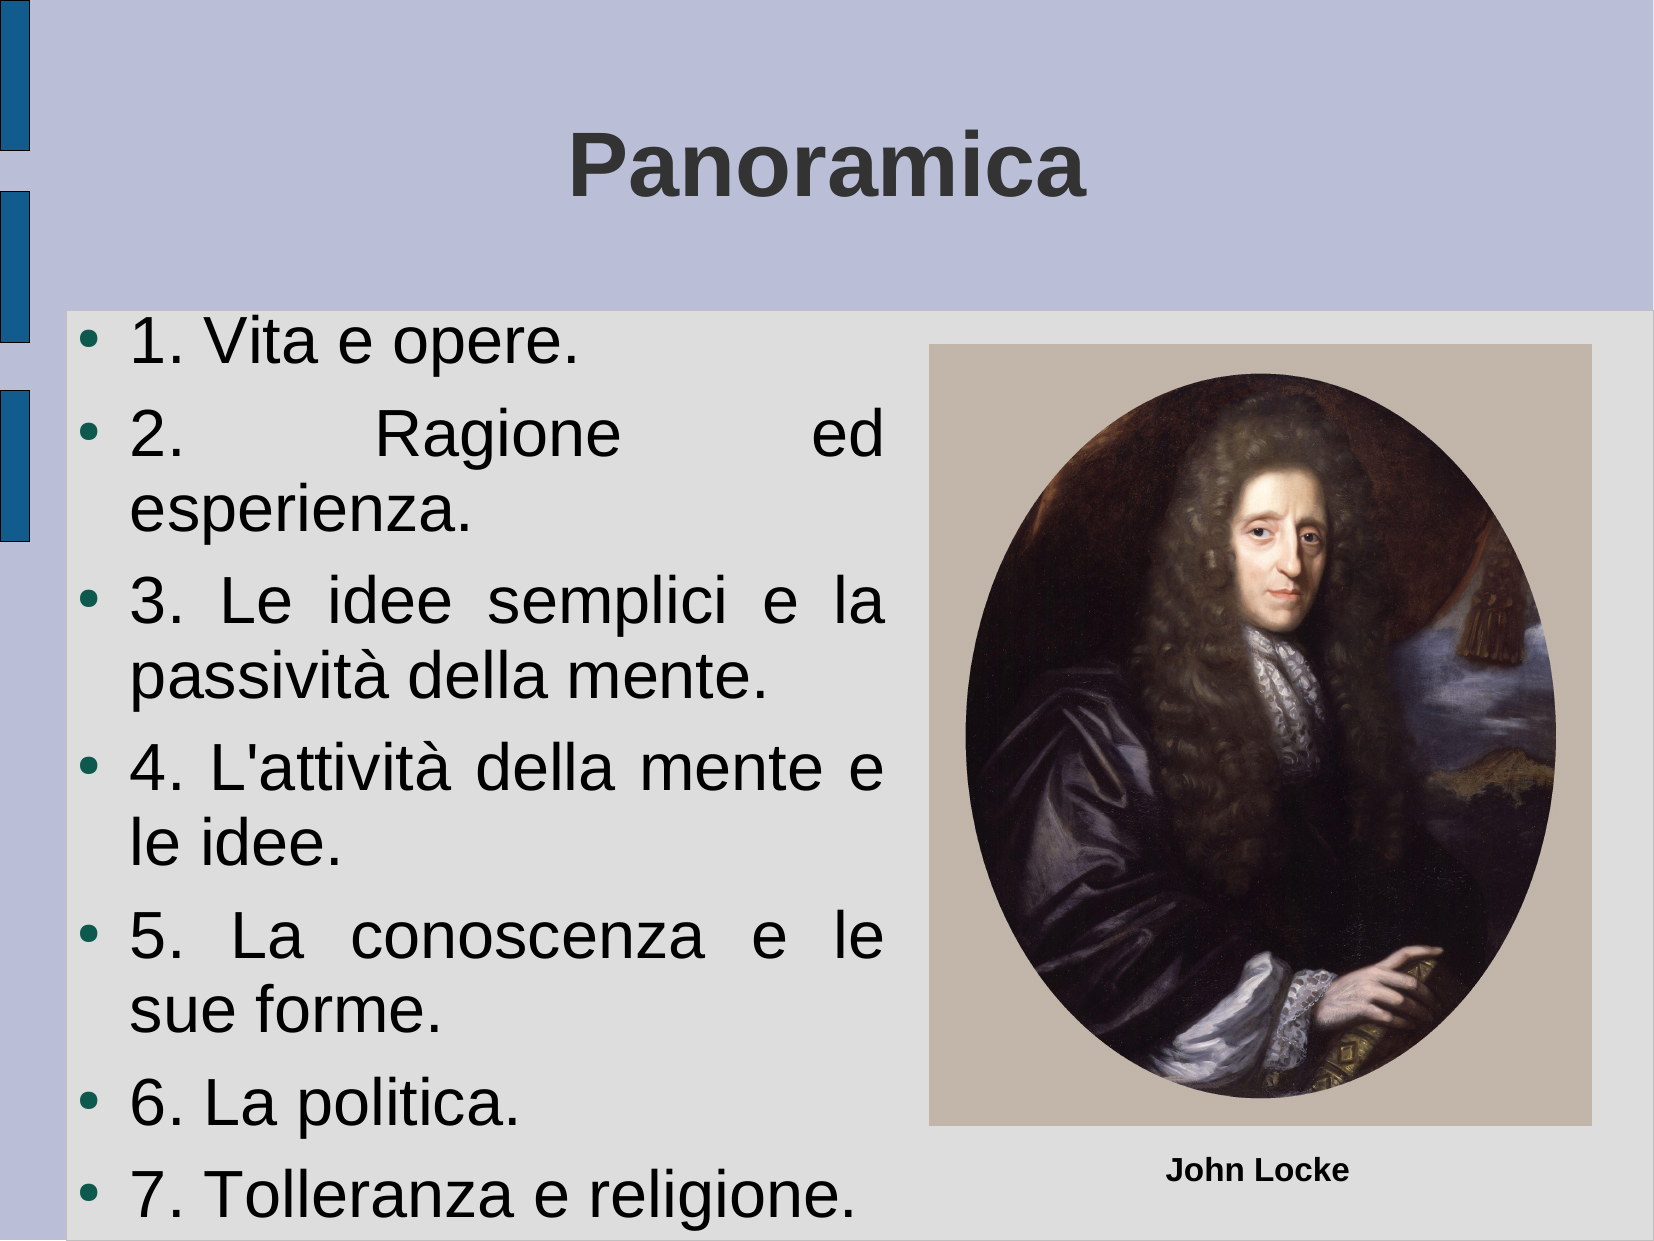

# Panoramica
1. Vita e opere.
2. Ragione ed esperienza.
3. Le idee semplici e la passività della mente.
4. L'attività della mente e le idee.
5. La conoscenza e le sue forme.
6. La politica.
7. Tolleranza e religione.
John Locke